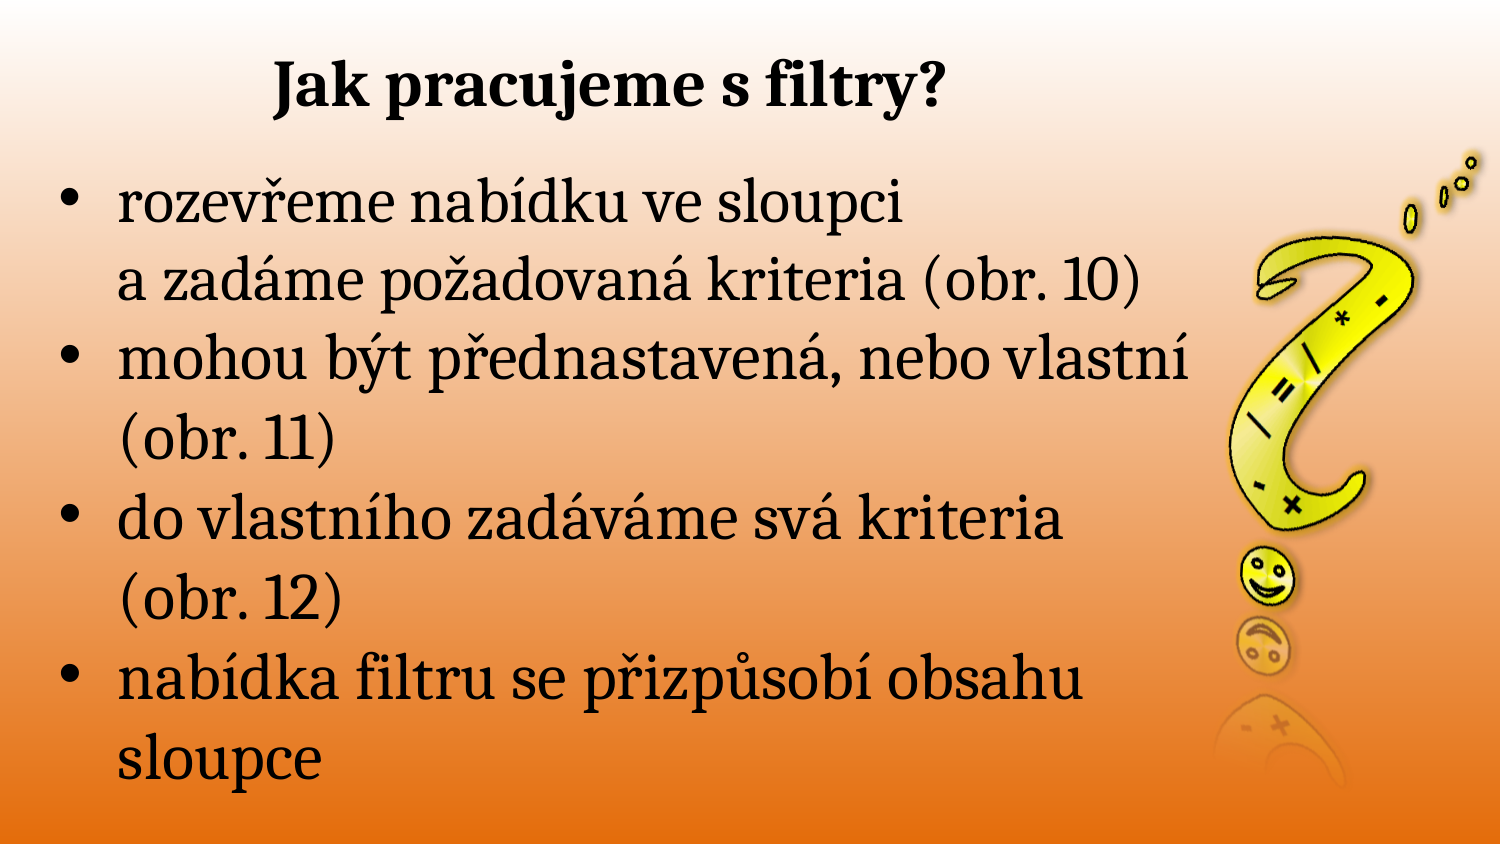

Jak pracujeme s filtry?
rozevřeme nabídku ve sloupci
a zadáme požadovaná kriteria (obr. 10)
mohou být přednastavená, nebo vlastní (obr. 11)
do vlastního zadáváme svá kriteria (obr. 12)
nabídka filtru se přizpůsobí obsahu sloupce